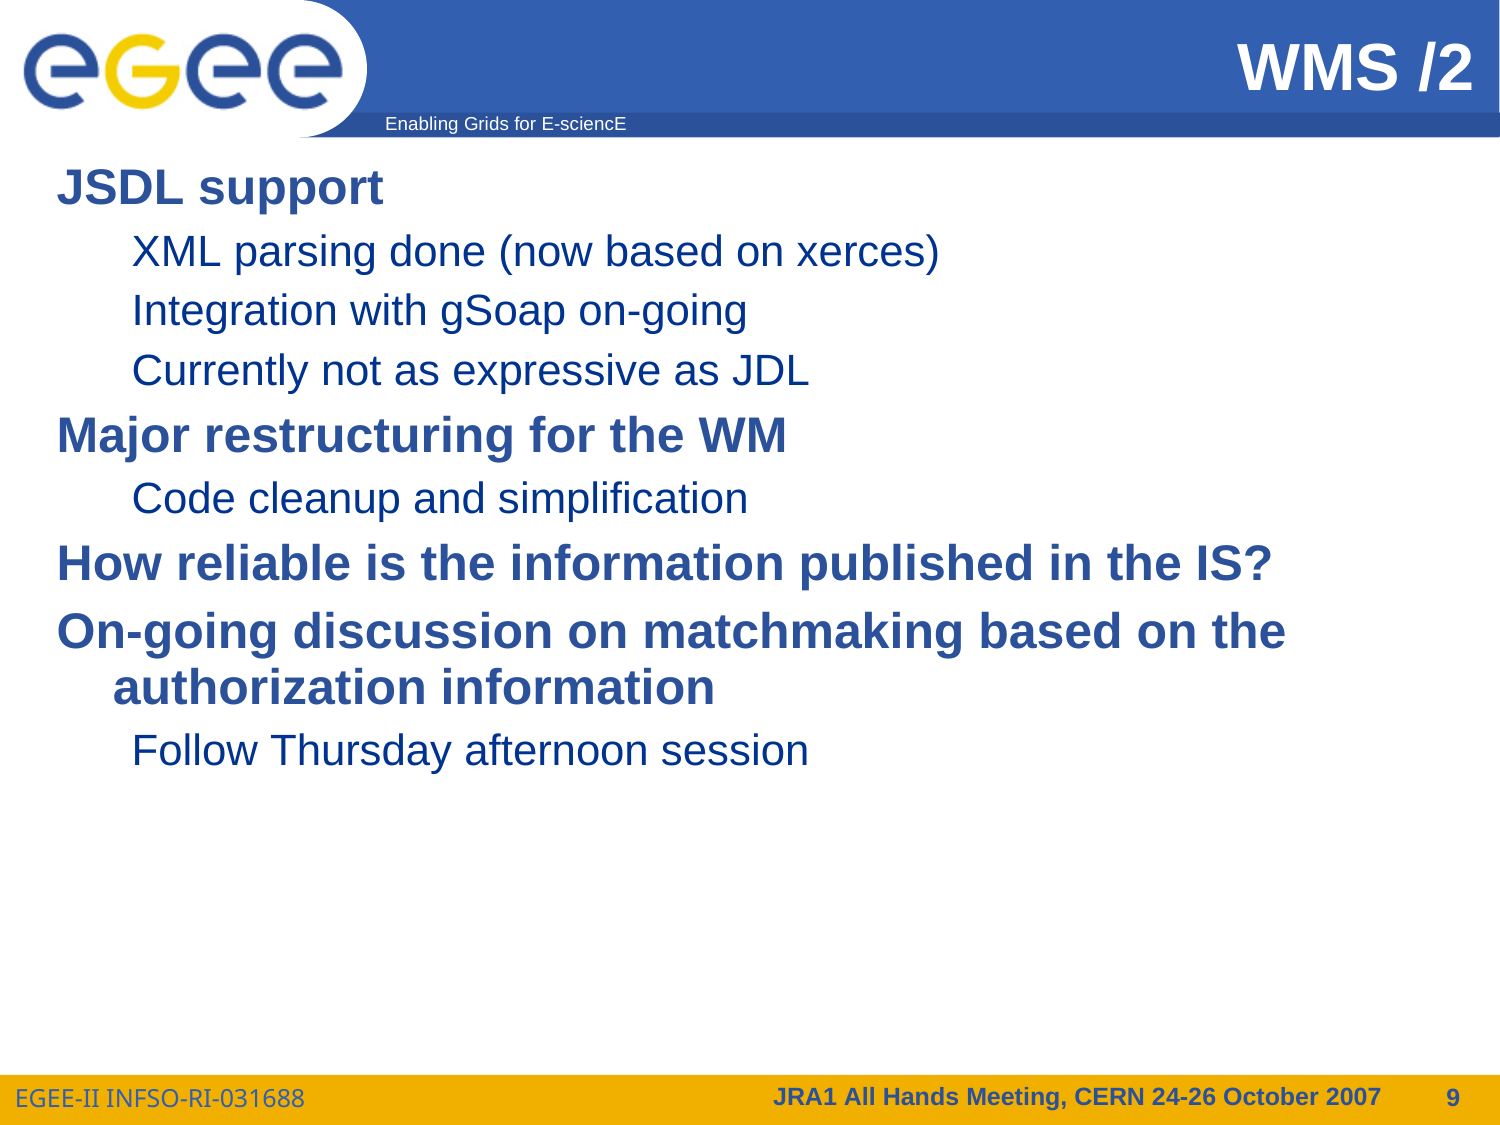

# WMS /2
JSDL support
XML parsing done (now based on xerces)
Integration with gSoap on-going
Currently not as expressive as JDL
Major restructuring for the WM
Code cleanup and simplification
How reliable is the information published in the IS?
On-going discussion on matchmaking based on the authorization information
Follow Thursday afternoon session
JRA1 All Hands Meeting, CERN 24-26 October 2007
9